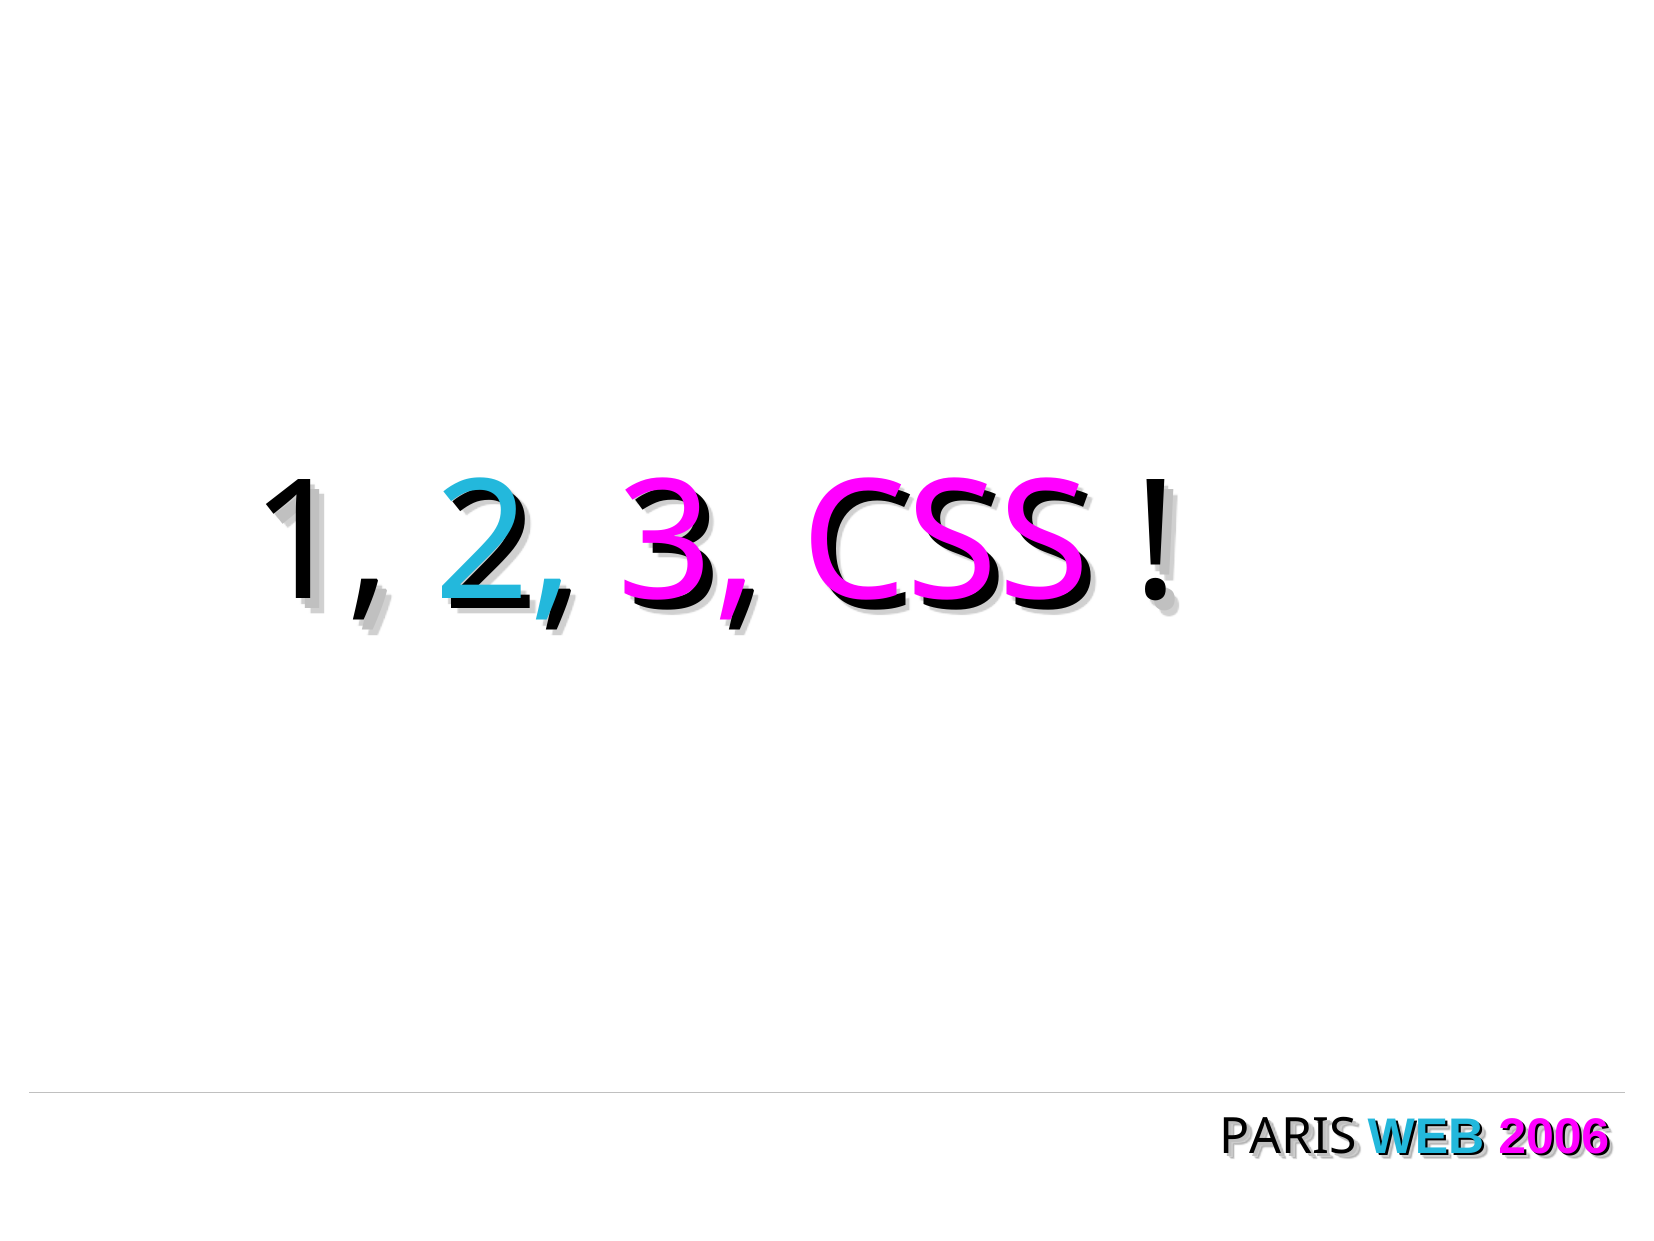

1, 2, 3, CSS !
PARIS WEB 2006